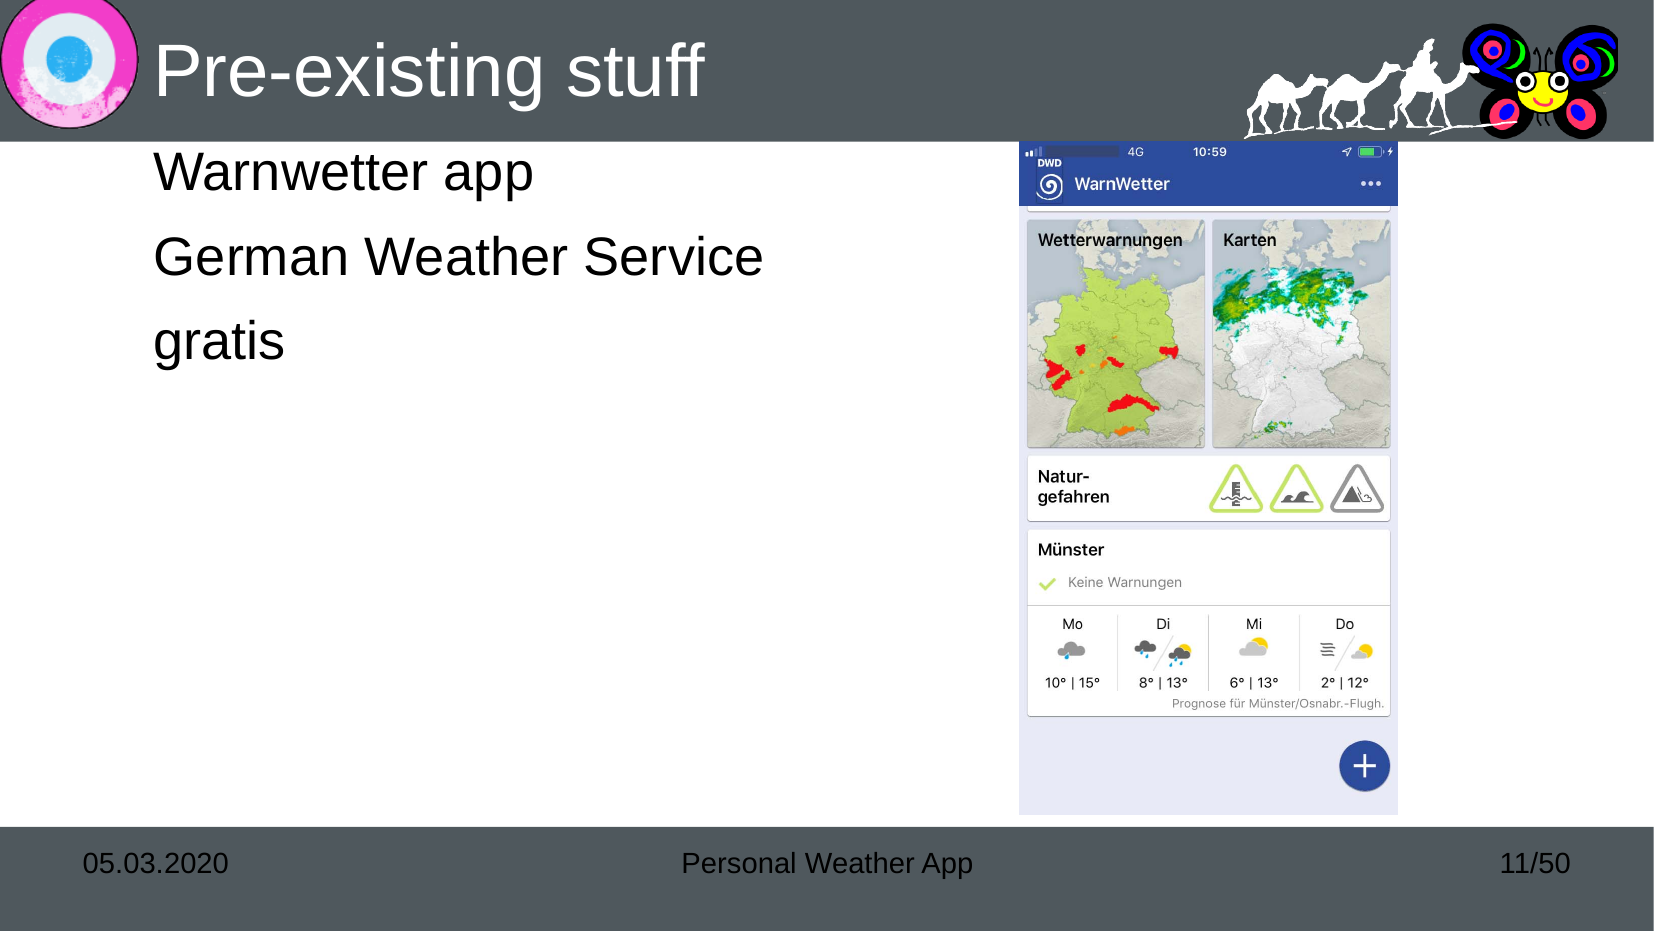

# Pre-existing stuff
Warnwetter app
German Weather Service
gratis
08. März 2019
11